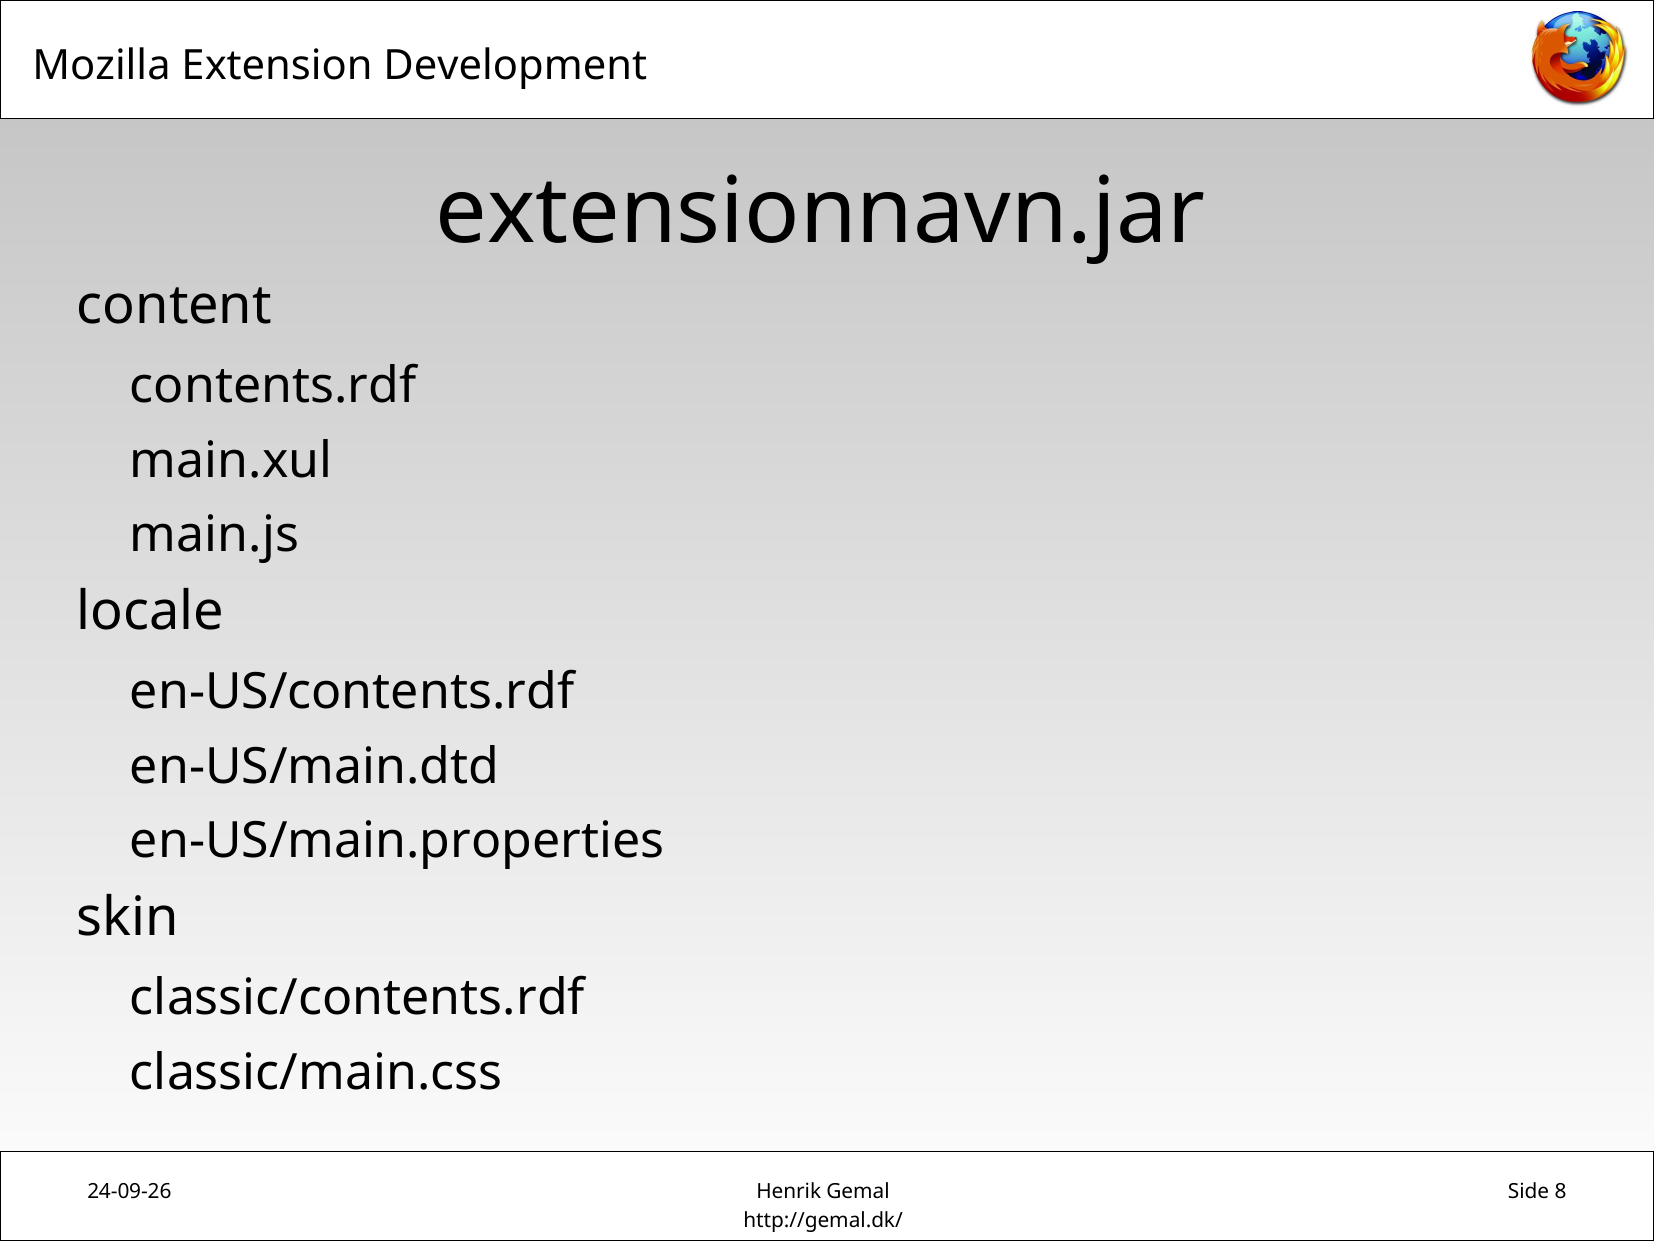

# extensionnavn.jar
content
contents.rdf
main.xul
main.js
locale
en-US/contents.rdf
en-US/main.dtd
en-US/main.properties
skin
classic/contents.rdf
classic/main.css
8